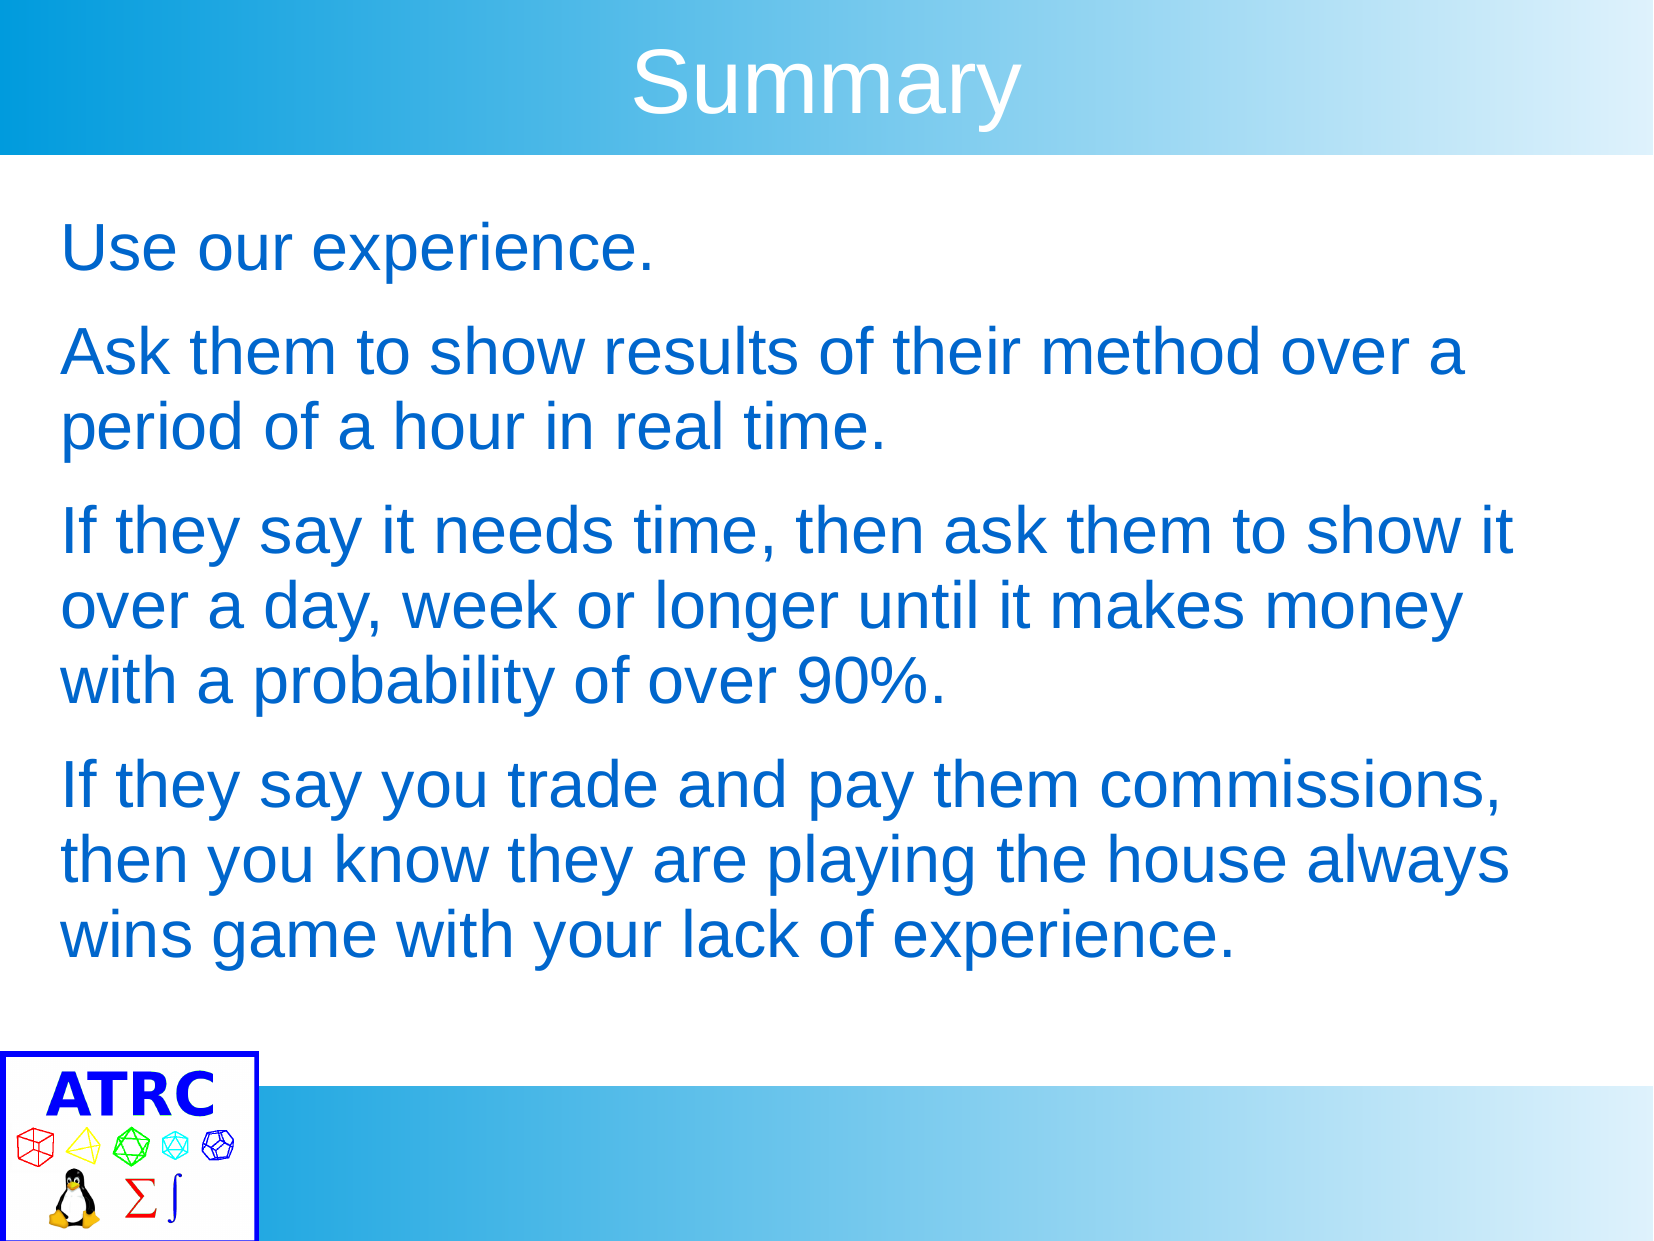

# Summary
Use our experience.
Ask them to show results of their method over a period of a hour in real time.
If they say it needs time, then ask them to show it over a day, week or longer until it makes money with a probability of over 90%.
If they say you trade and pay them commissions, then you know they are playing the house always wins game with your lack of experience.